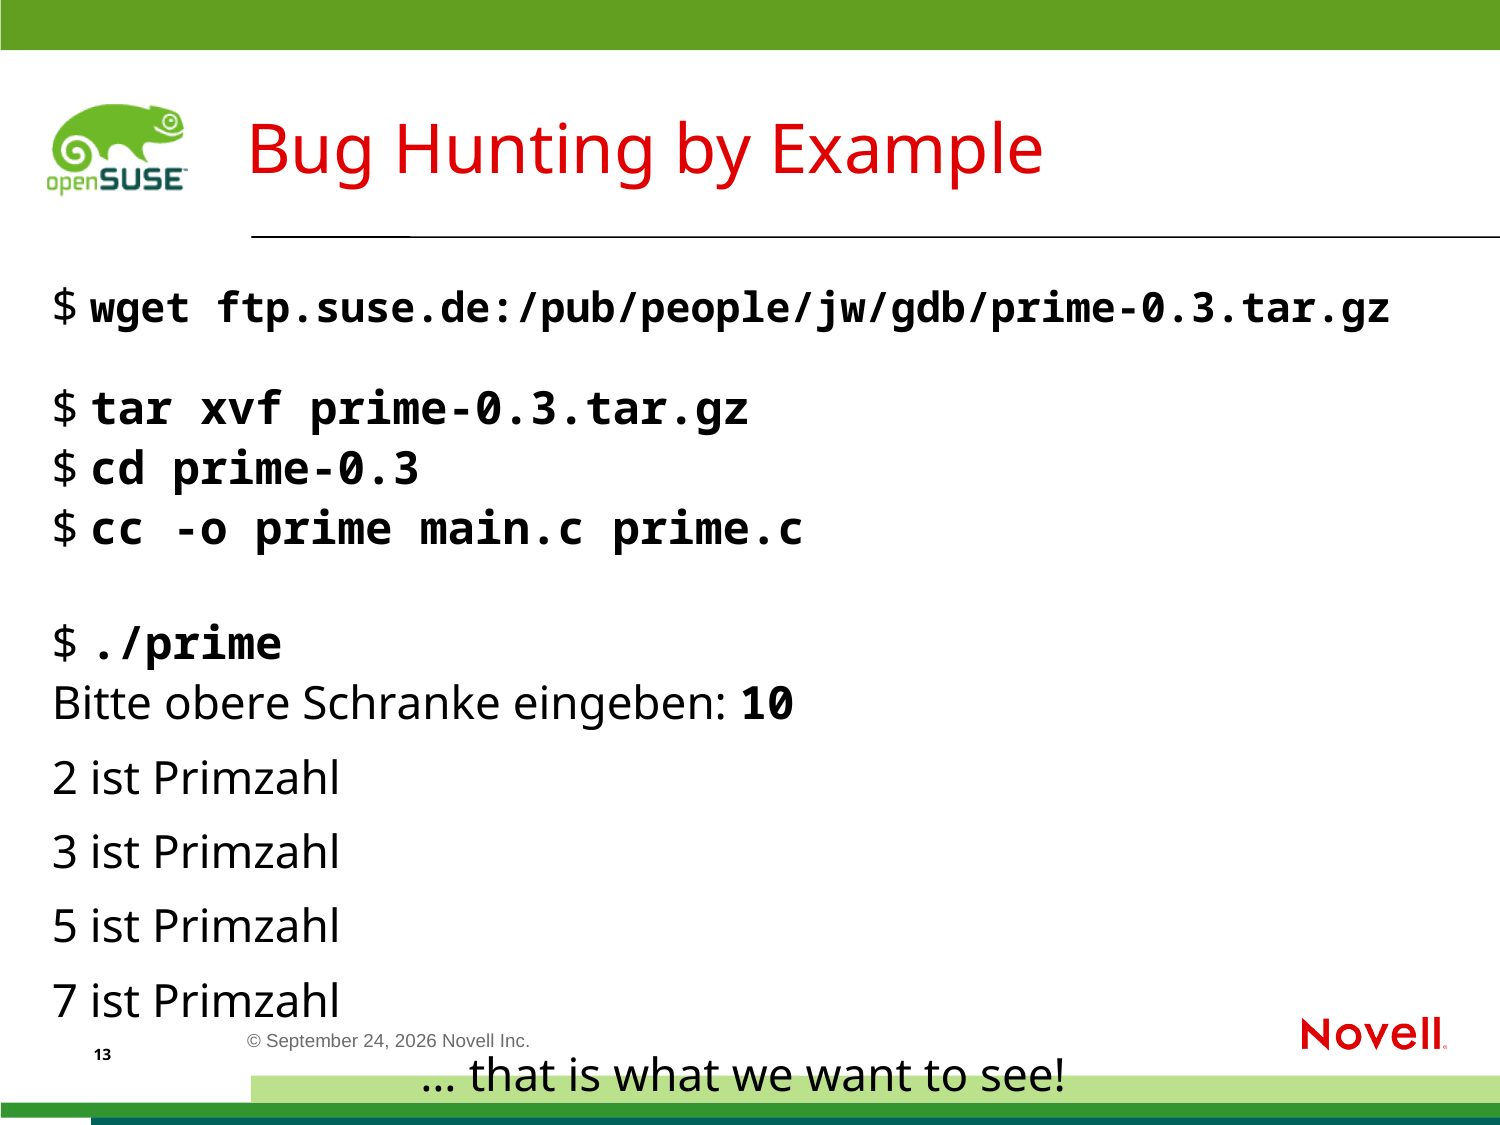

# Bug Hunting by Example
$ wget ftp.suse.de:/pub/people/jw/gdb/prime-0.3.tar.gz
$ tar xvf prime-0.3.tar.gz
$ cd prime-0.3
$ cc -o prime main.c prime.c
$ ./prime
Bitte obere Schranke eingeben: 10
2 ist Primzahl
3 ist Primzahl
5 ist Primzahl
7 ist Primzahl
 					… that is what we want to see!